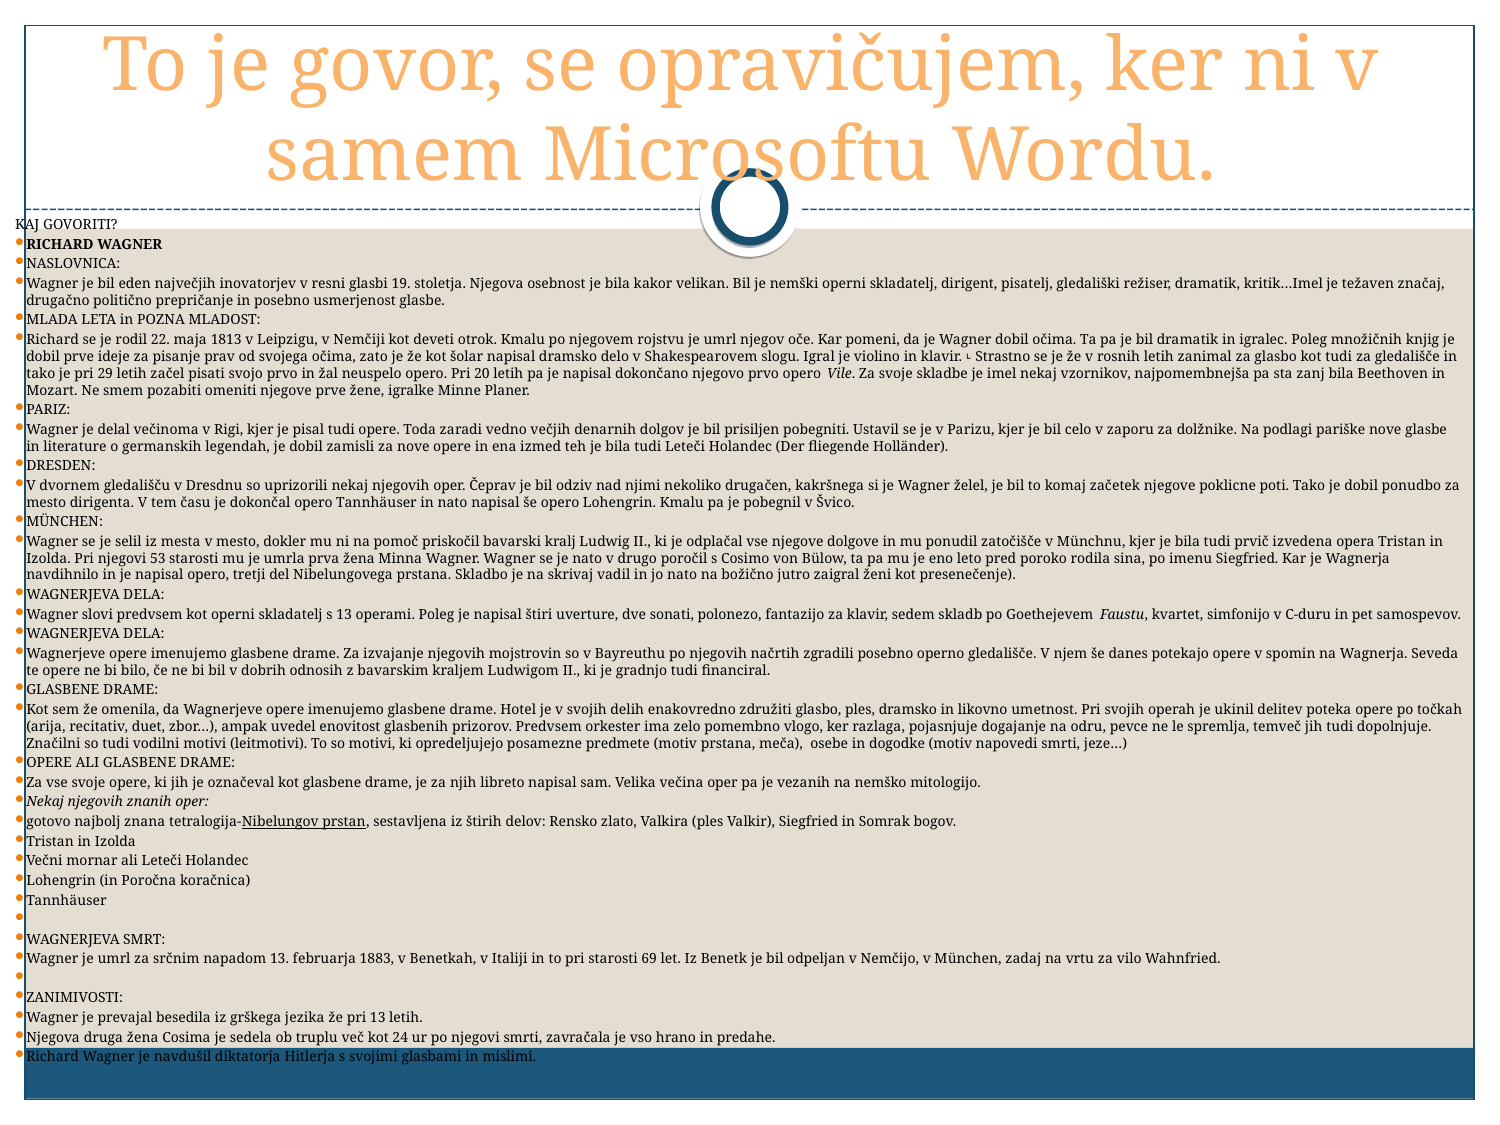

# To je govor, se opravičujem, ker ni v samem Microsoftu Wordu.
KAJ GOVORITI?
RICHARD WAGNER
NASLOVNICA:
Wagner je bil eden največjih inovatorjev v resni glasbi 19. stoletja. Njegova osebnost je bila kakor velikan. Bil je nemški operni skladatelj, dirigent, pisatelj, gledališki režiser, dramatik, kritik…Imel je težaven značaj, drugačno politično prepričanje in posebno usmerjenost glasbe.
MLADA LETA in POZNA MLADOST:
Richard se je rodil 22. maja 1813 v Leipzigu, v Nemčiji kot deveti otrok. Kmalu po njegovem rojstvu je umrl njegov oče. Kar pomeni, da je Wagner dobil očima. Ta pa je bil dramatik in igralec. Poleg množičnih knjig je dobil prve ideje za pisanje prav od svojega očima, zato je že kot šolar napisal dramsko delo v Shakespearovem slogu. Igral je violino in klavir. ˪ Strastno se je že v rosnih letih zanimal za glasbo kot tudi za gledališče in tako je pri 29 letih začel pisati svojo prvo in žal neuspelo opero. Pri 20 letih pa je napisal dokončano njegovo prvo opero Vile. Za svoje skladbe je imel nekaj vzornikov, najpomembnejša pa sta zanj bila Beethoven in Mozart. Ne smem pozabiti omeniti njegove prve žene, igralke Minne Planer.
PARIZ:
Wagner je delal večinoma v Rigi, kjer je pisal tudi opere. Toda zaradi vedno večjih denarnih dolgov je bil prisiljen pobegniti. Ustavil se je v Parizu, kjer je bil celo v zaporu za dolžnike. Na podlagi pariške nove glasbe in literature o germanskih legendah, je dobil zamisli za nove opere in ena izmed teh je bila tudi Leteči Holandec (Der fliegende Holländer).
DRESDEN:
V dvornem gledališču v Dresdnu so uprizorili nekaj njegovih oper. Čeprav je bil odziv nad njimi nekoliko drugačen, kakršnega si je Wagner želel, je bil to komaj začetek njegove poklicne poti. Tako je dobil ponudbo za mesto dirigenta. V tem času je dokončal opero Tannhäuser in nato napisal še opero Lohengrin. Kmalu pa je pobegnil v Švico.
MÜNCHEN:
Wagner se je selil iz mesta v mesto, dokler mu ni na pomoč priskočil bavarski kralj Ludwig II., ki je odplačal vse njegove dolgove in mu ponudil zatočišče v Münchnu, kjer je bila tudi prvič izvedena opera Tristan in Izolda. Pri njegovi 53 starosti mu je umrla prva žena Minna Wagner. Wagner se je nato v drugo poročil s Cosimo von Bülow, ta pa mu je eno leto pred poroko rodila sina, po imenu Siegfried. Kar je Wagnerja navdihnilo in je napisal opero, tretji del Nibelungovega prstana. Skladbo je na skrivaj vadil in jo nato na božično jutro zaigral ženi kot presenečenje).
WAGNERJEVA DELA:
Wagner slovi predvsem kot operni skladatelj s 13 operami. Poleg je napisal štiri uverture, dve sonati, polonezo, fantazijo za klavir, sedem skladb po Goethejevem Faustu, kvartet, simfonijo v C-duru in pet samospevov.
WAGNERJEVA DELA:
Wagnerjeve opere imenujemo glasbene drame. Za izvajanje njegovih mojstrovin so v Bayreuthu po njegovih načrtih zgradili posebno operno gledališče. V njem še danes potekajo opere v spomin na Wagnerja. Seveda te opere ne bi bilo, če ne bi bil v dobrih odnosih z bavarskim kraljem Ludwigom II., ki je gradnjo tudi financiral.
GLASBENE DRAME:
Kot sem že omenila, da Wagnerjeve opere imenujemo glasbene drame. Hotel je v svojih delih enakovredno združiti glasbo, ples, dramsko in likovno umetnost. Pri svojih operah je ukinil delitev poteka opere po točkah (arija, recitativ, duet, zbor…), ampak uvedel enovitost glasbenih prizorov. Predvsem orkester ima zelo pomembno vlogo, ker razlaga, pojasnjuje dogajanje na odru, pevce ne le spremlja, temveč jih tudi dopolnjuje. Značilni so tudi vodilni motivi (leitmotivi). To so motivi, ki opredeljujejo posamezne predmete (motiv prstana, meča), osebe in dogodke (motiv napovedi smrti, jeze…)
OPERE ALI GLASBENE DRAME:
Za vse svoje opere, ki jih je označeval kot glasbene drame, je za njih libreto napisal sam. Velika večina oper pa je vezanih na nemško mitologijo.
Nekaj njegovih znanih oper:
gotovo najbolj znana tetralogija-Nibelungov prstan, sestavljena iz štirih delov: Rensko zlato, Valkira (ples Valkir), Siegfried in Somrak bogov.
Tristan in Izolda
Večni mornar ali Leteči Holandec
Lohengrin (in Poročna koračnica)
Tannhäuser
WAGNERJEVA SMRT:
Wagner je umrl za srčnim napadom 13. februarja 1883, v Benetkah, v Italiji in to pri starosti 69 let. Iz Benetk je bil odpeljan v Nemčijo, v München, zadaj na vrtu za vilo Wahnfried.
ZANIMIVOSTI:
Wagner je prevajal besedila iz grškega jezika že pri 13 letih.
Njegova druga žena Cosima je sedela ob truplu več kot 24 ur po njegovi smrti, zavračala je vso hrano in predahe.
Richard Wagner je navdušil diktatorja Hitlerja s svojimi glasbami in mislimi.